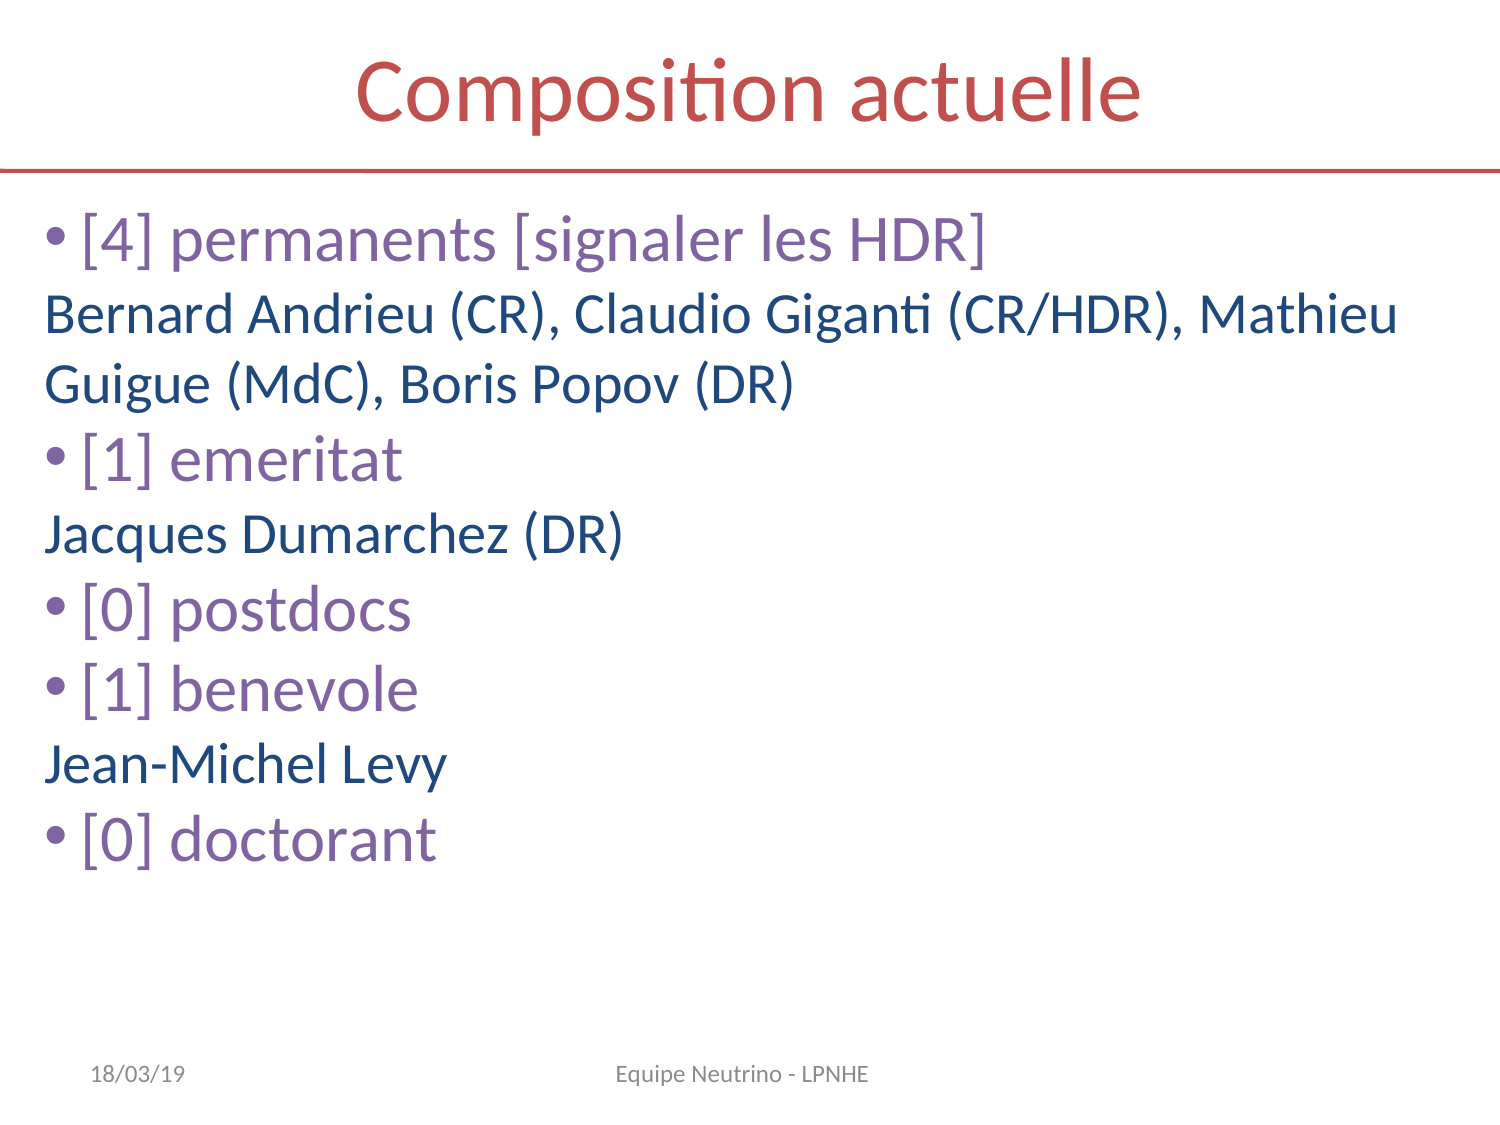

Composition actuelle
[4] permanents [signaler les HDR]
Bernard Andrieu (CR), Claudio Giganti (CR/HDR), Mathieu Guigue (MdC), Boris Popov (DR)
[1] emeritat
Jacques Dumarchez (DR)
[0] postdocs
[1] benevole
Jean-Michel Levy
[0] doctorant
18/03/19
Equipe Neutrino - LPNHE